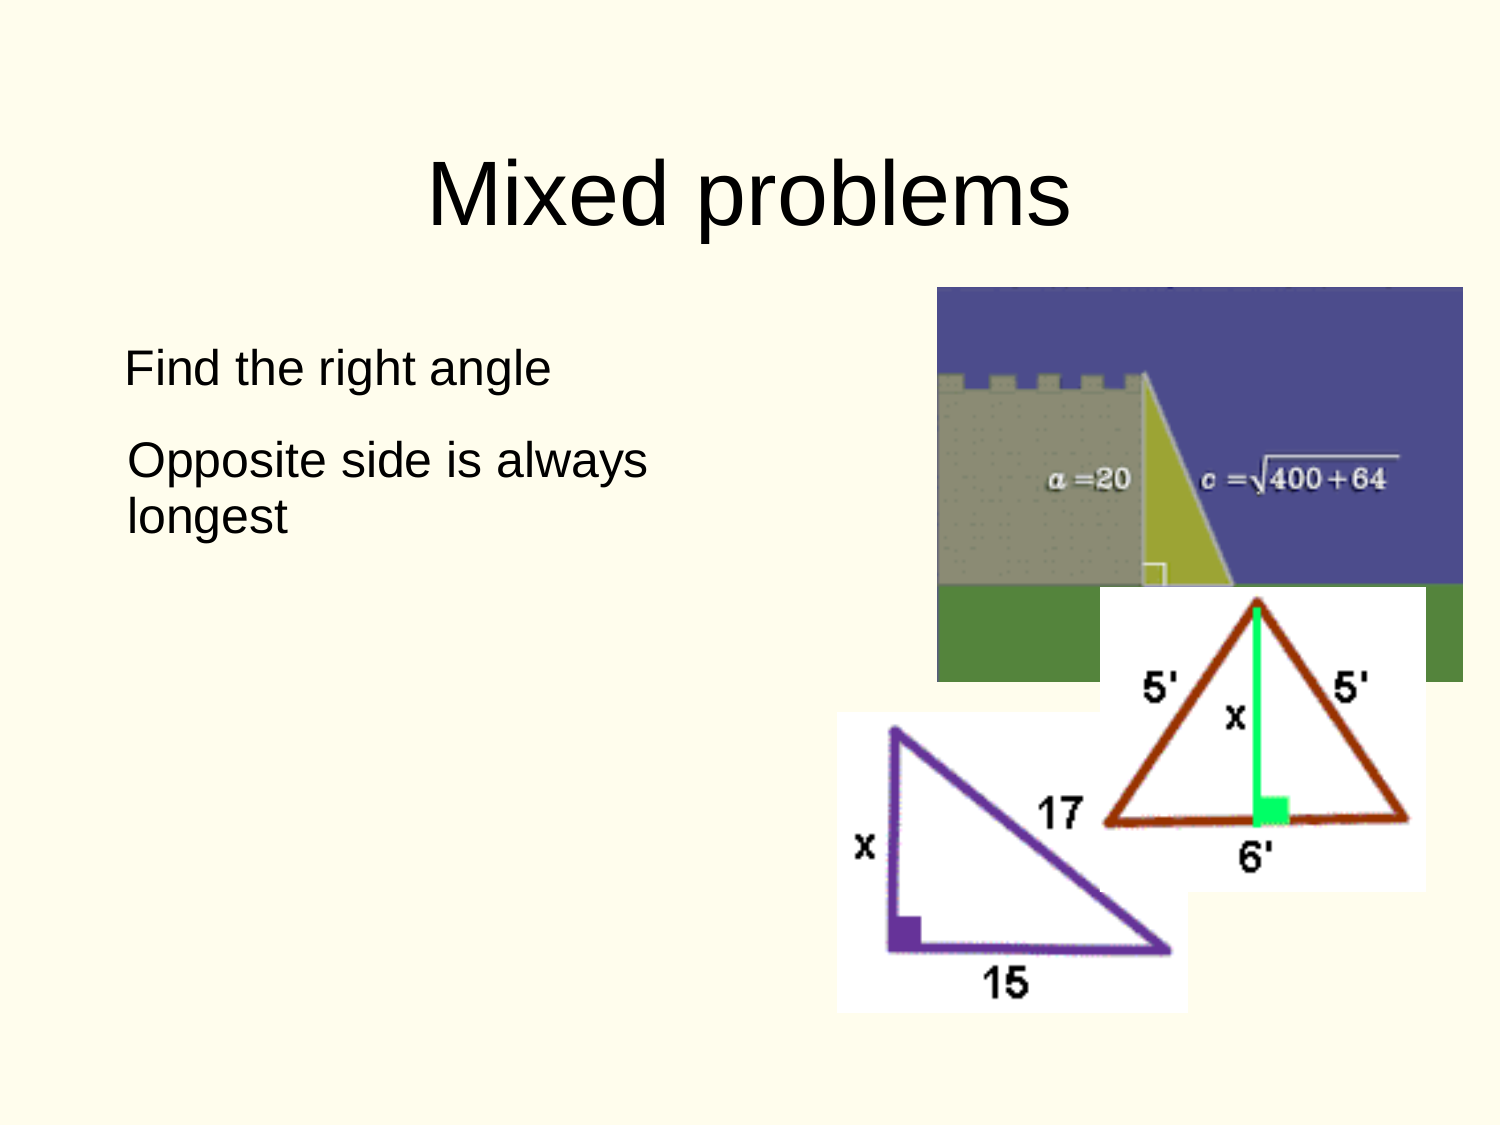

# Mixed problems
Find the right angle
Opposite side is always longest